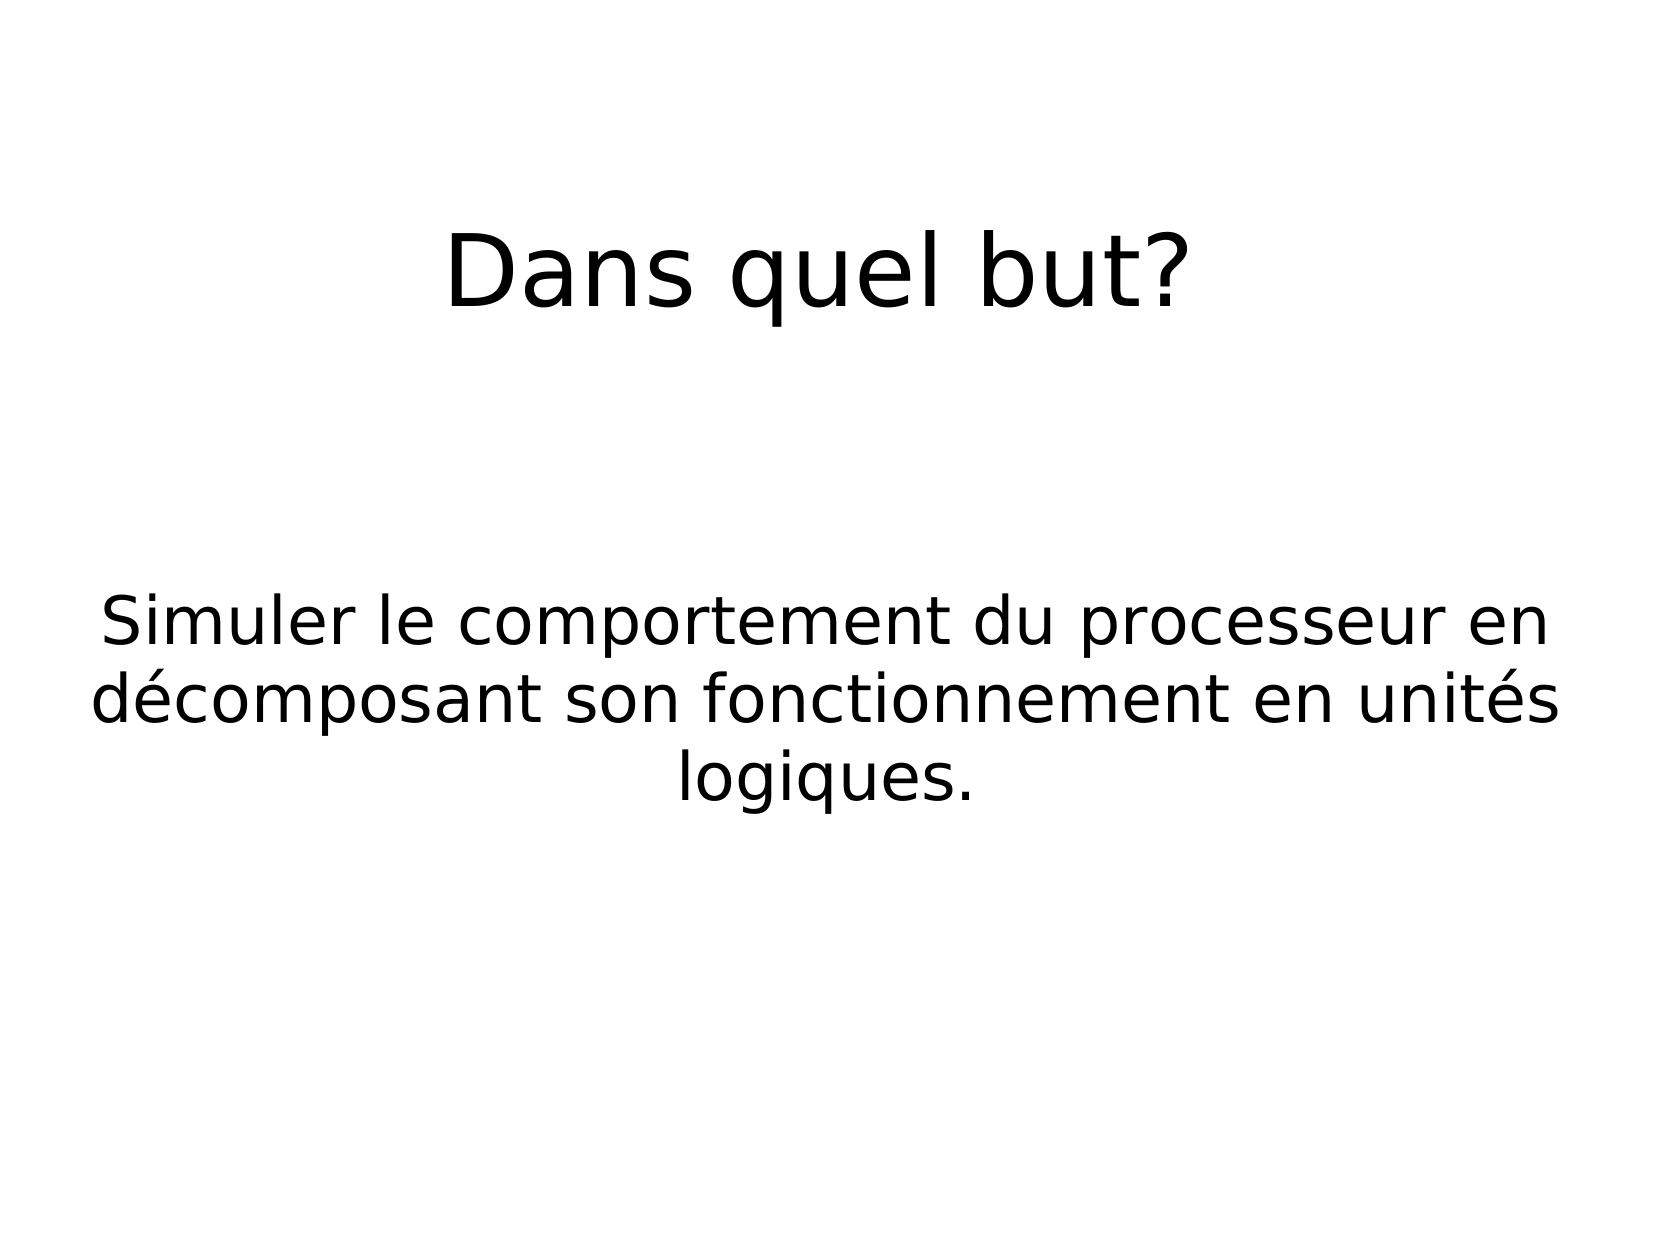

# Dans quel but?
Simuler le comportement du processeur en décomposant son fonctionnement en unités logiques.